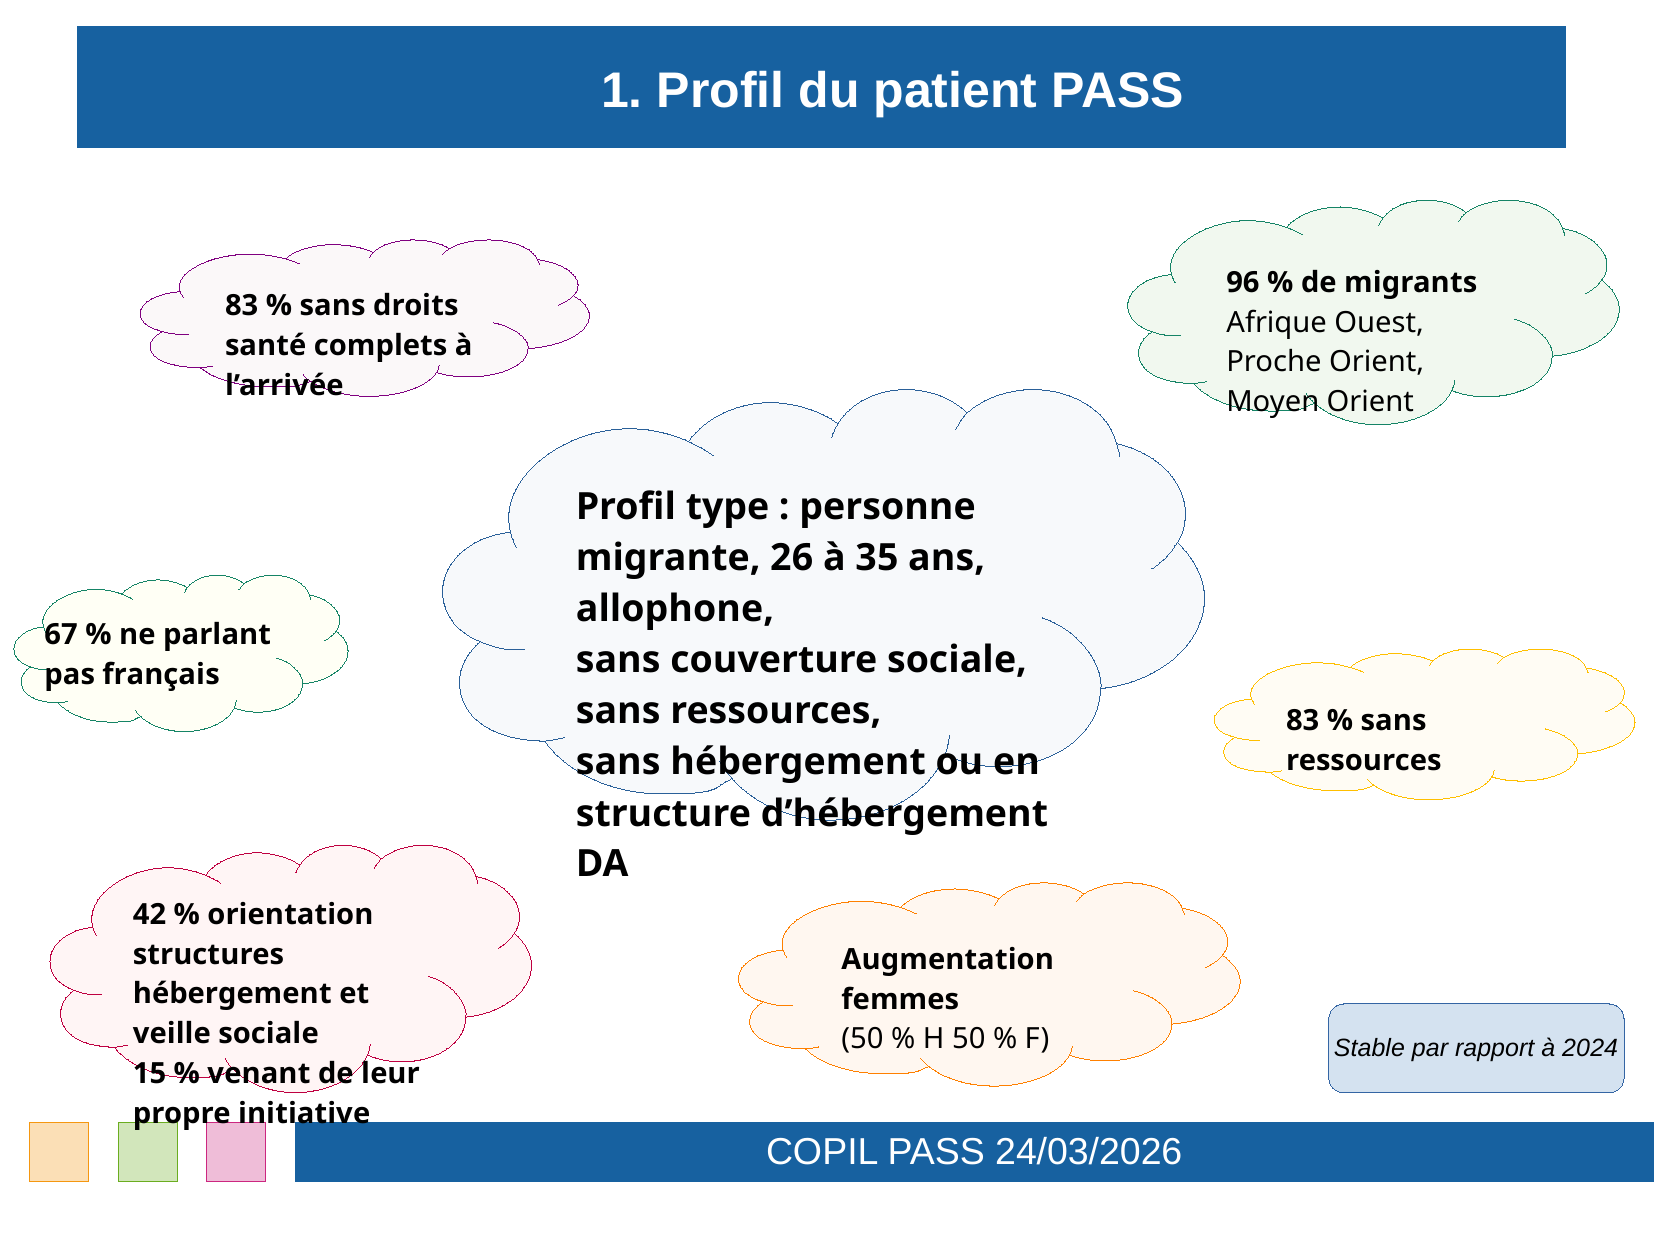

# 1. Profil du patient PASS
96 % de migrants
Afrique Ouest, Proche Orient, Moyen Orient
83 % sans droits santé complets à l’arrivée
Profil type : personne migrante, 26 à 35 ans, allophone,
sans couverture sociale,
sans ressources,
sans hébergement ou en structure d’hébergement DA
67 % ne parlant pas français
83 % sans ressources
42 % orientation structures hébergement et veille sociale
15 % venant de leur propre initiative
Augmentation femmes
(50 % H 50 % F)
Stable par rapport à 2024
COPIL PASS 24/03/2026